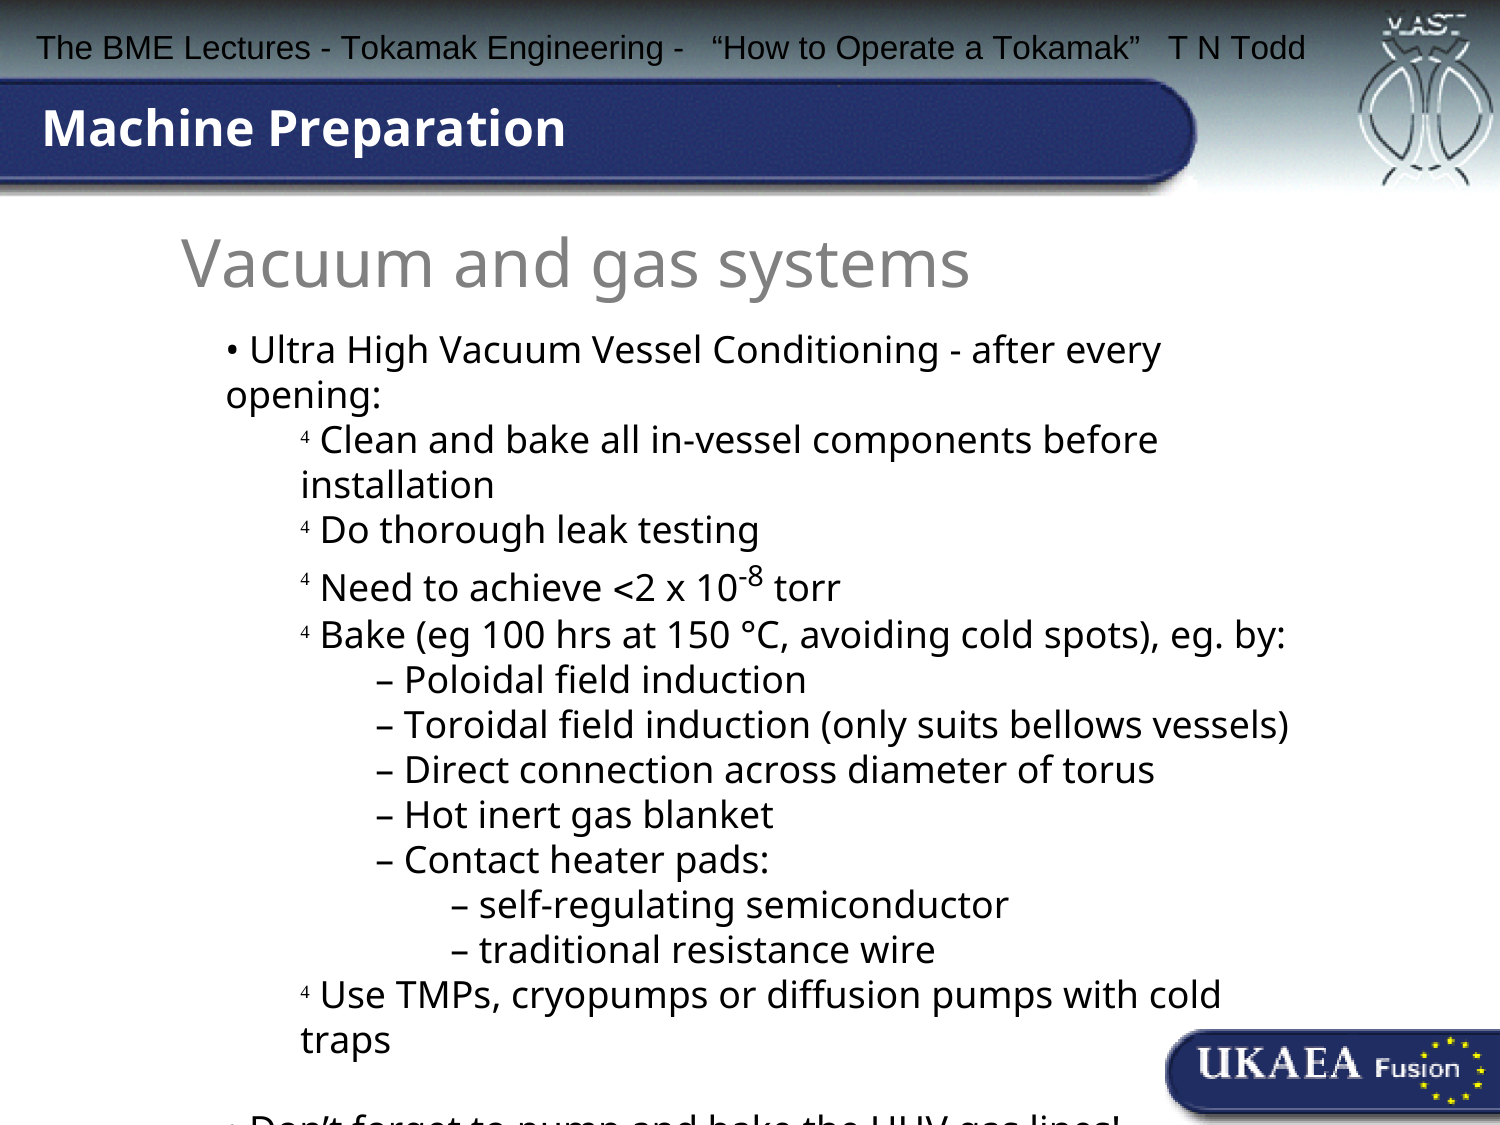

Machine Preparation
The BME Lectures - Tokamak Engineering - “How to Operate a Tokamak” T N Todd
Vacuum and gas systems
 Ultra High Vacuum Vessel Conditioning - after every opening:
 Clean and bake all in-vessel components before installation
 Do thorough leak testing
 Need to achieve 2 x 10-8 torr
 Bake (eg 100 hrs at 150 °C, avoiding cold spots), eg. by:
 Poloidal field induction
 Toroidal field induction (only suits bellows vessels)
 Direct connection across diameter of torus
 Hot inert gas blanket
 Contact heater pads:
 self-regulating semiconductor
 traditional resistance wire
 Use TMPs, cryopumps or diffusion pumps with cold traps
 Don’t forget to pump and bake the UHV gas lines!
 Maybe use a palladium foil filter to purify the gas